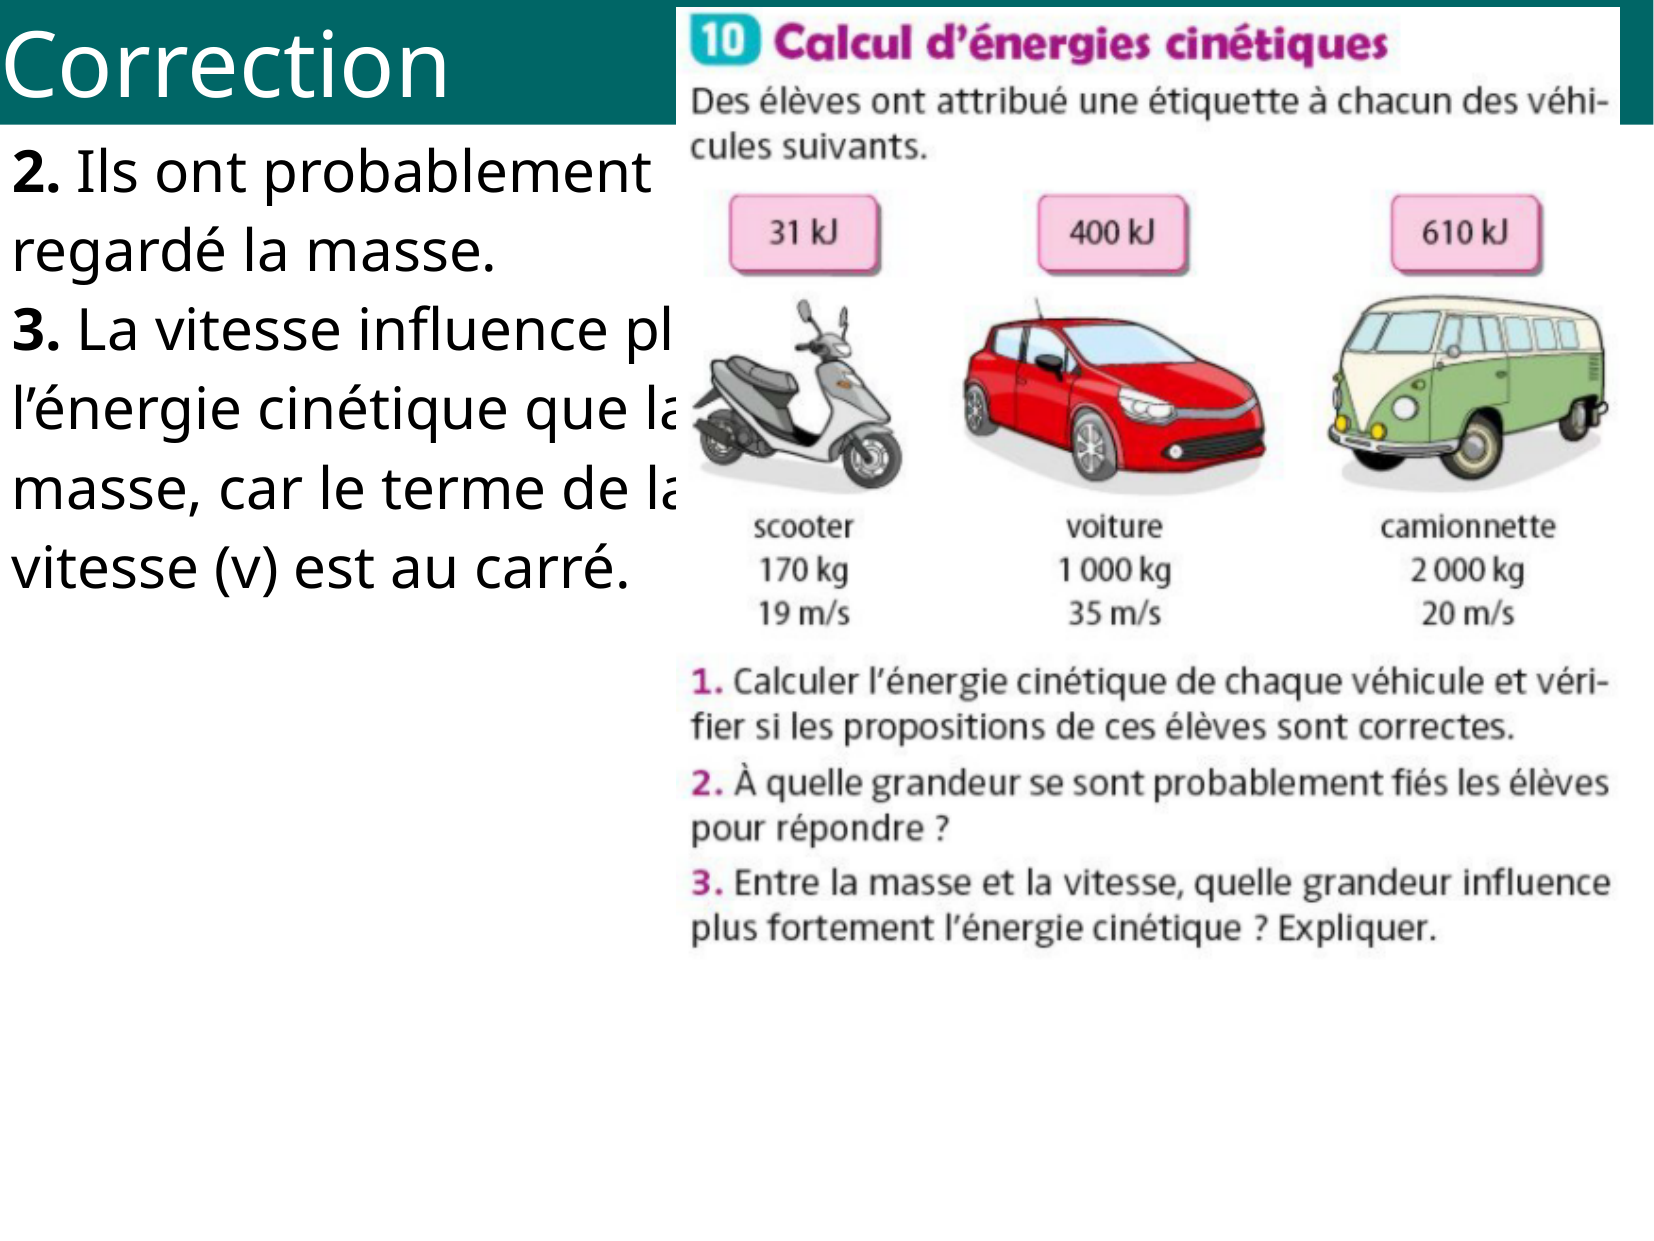

# Correction
2. Ils ont probablement
regardé la masse.
3. La vitesse influence plus
l’énergie cinétique que la
masse, car le terme de la
vitesse (v) est au carré.